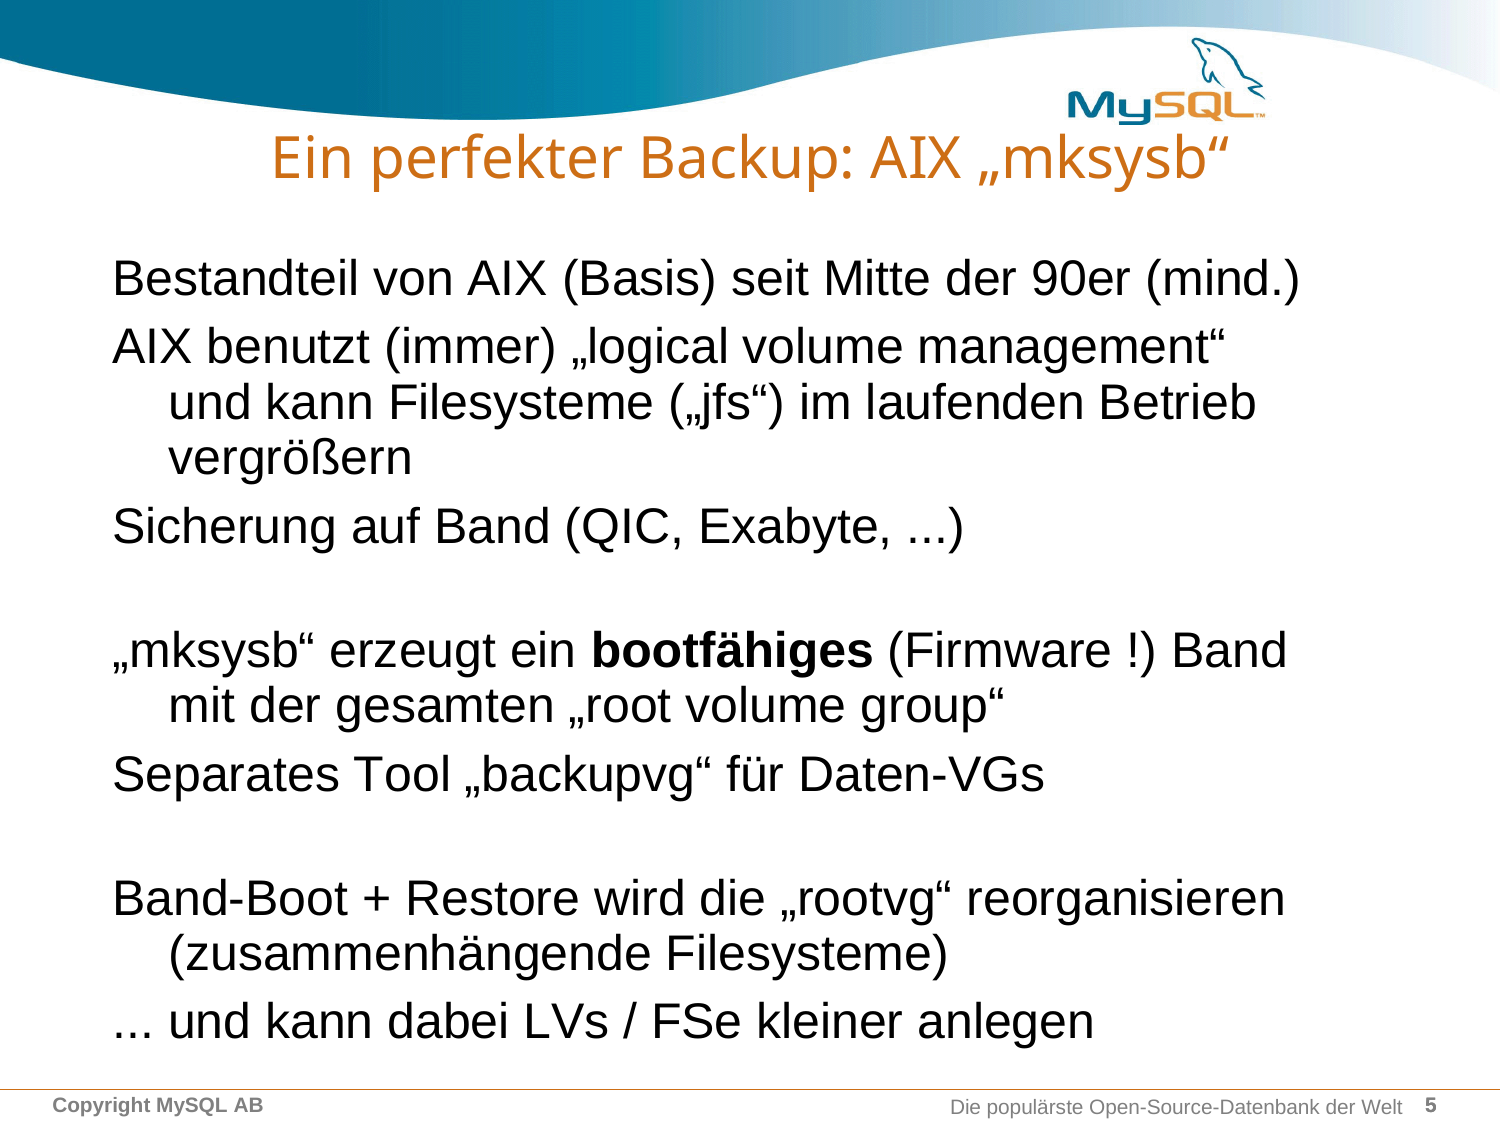

# Ein perfekter Backup: AIX „mksysb“
Bestandteil von AIX (Basis) seit Mitte der 90er (mind.)
AIX benutzt (immer) „logical volume management“
und kann Filesysteme („jfs“) im laufenden Betrieb vergrößern
Sicherung auf Band (QIC, Exabyte, ...)
„mksysb“ erzeugt ein bootfähiges (Firmware !) Band
mit der gesamten „root volume group“
Separates Tool „backupvg“ für Daten-VGs
Band-Boot + Restore wird die „rootvg“ reorganisieren (zusammenhängende Filesysteme)
... und kann dabei LVs / FSe kleiner anlegen